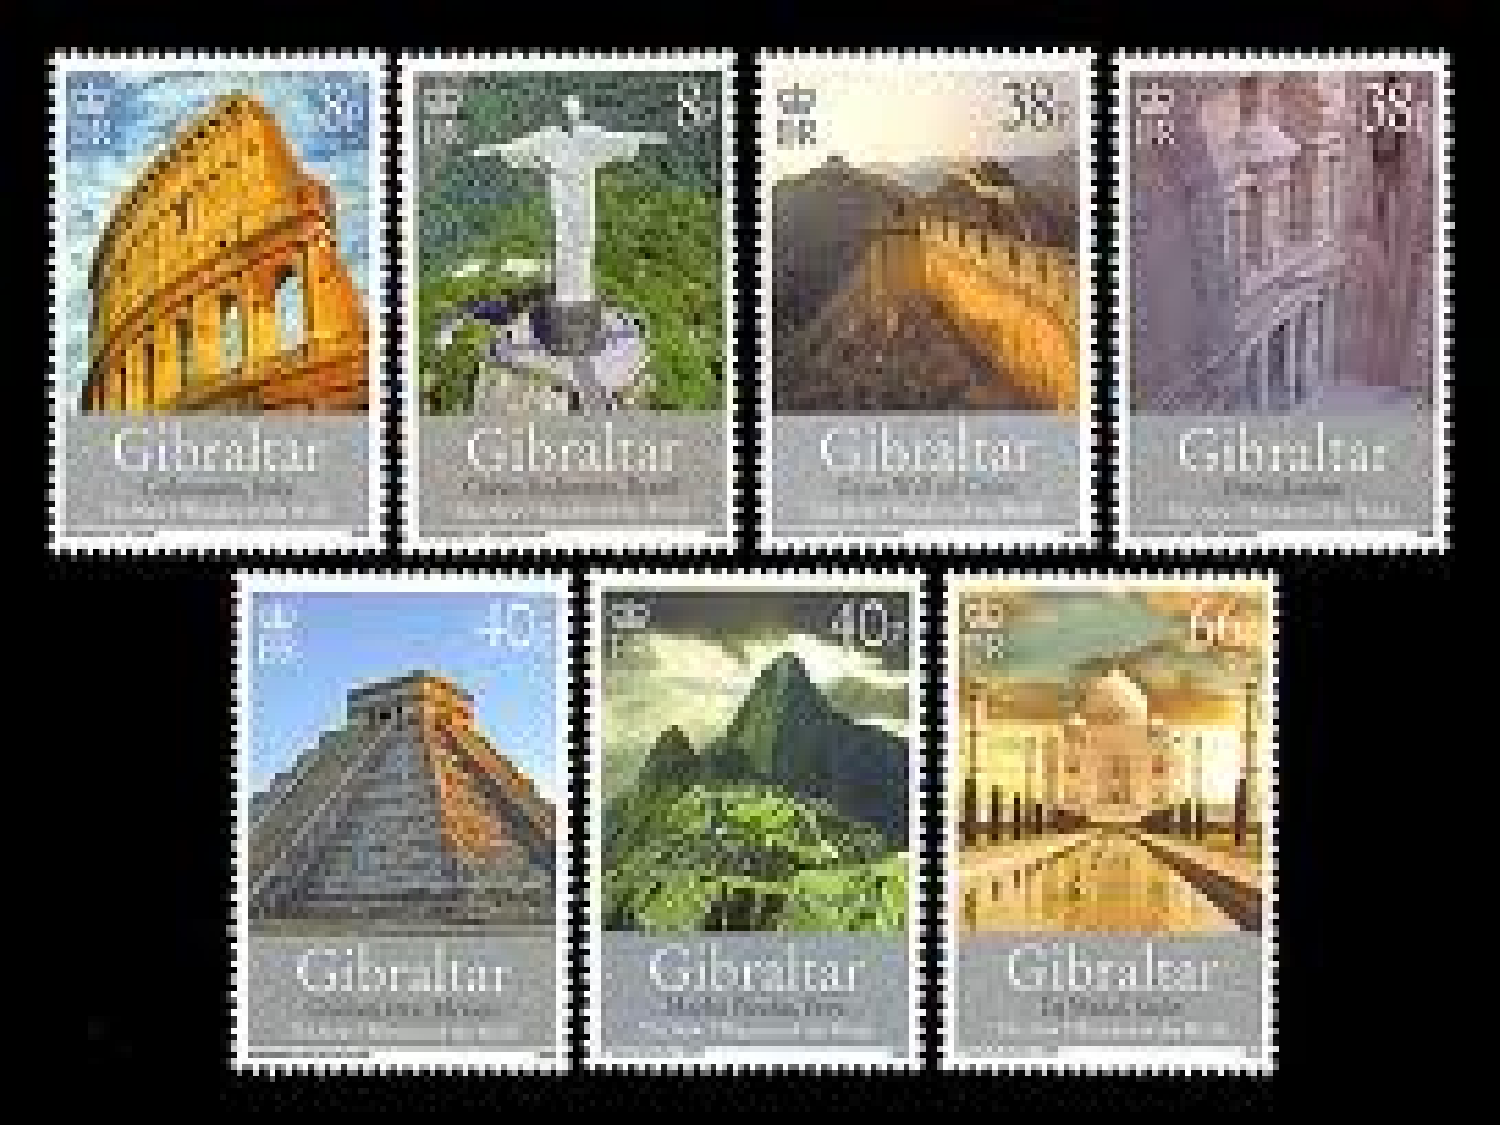

Novih 7-svetovnih čudes, razglašenih 7. julija 2007 v Lizboni
# Veliki kitajski zid- (Kitajska)
Petra- mesto vklesano v skalo-(Jordanija)
Chicen Itza- (Mehika)
Kip Jezusa Kristusa-Odrešenika- nad Rio de Janeirom- (Brazilija)
Kolosej v Rimu- (Italija)
Machu Picchu- (Peru)
Tadž Mahal- (Indija)